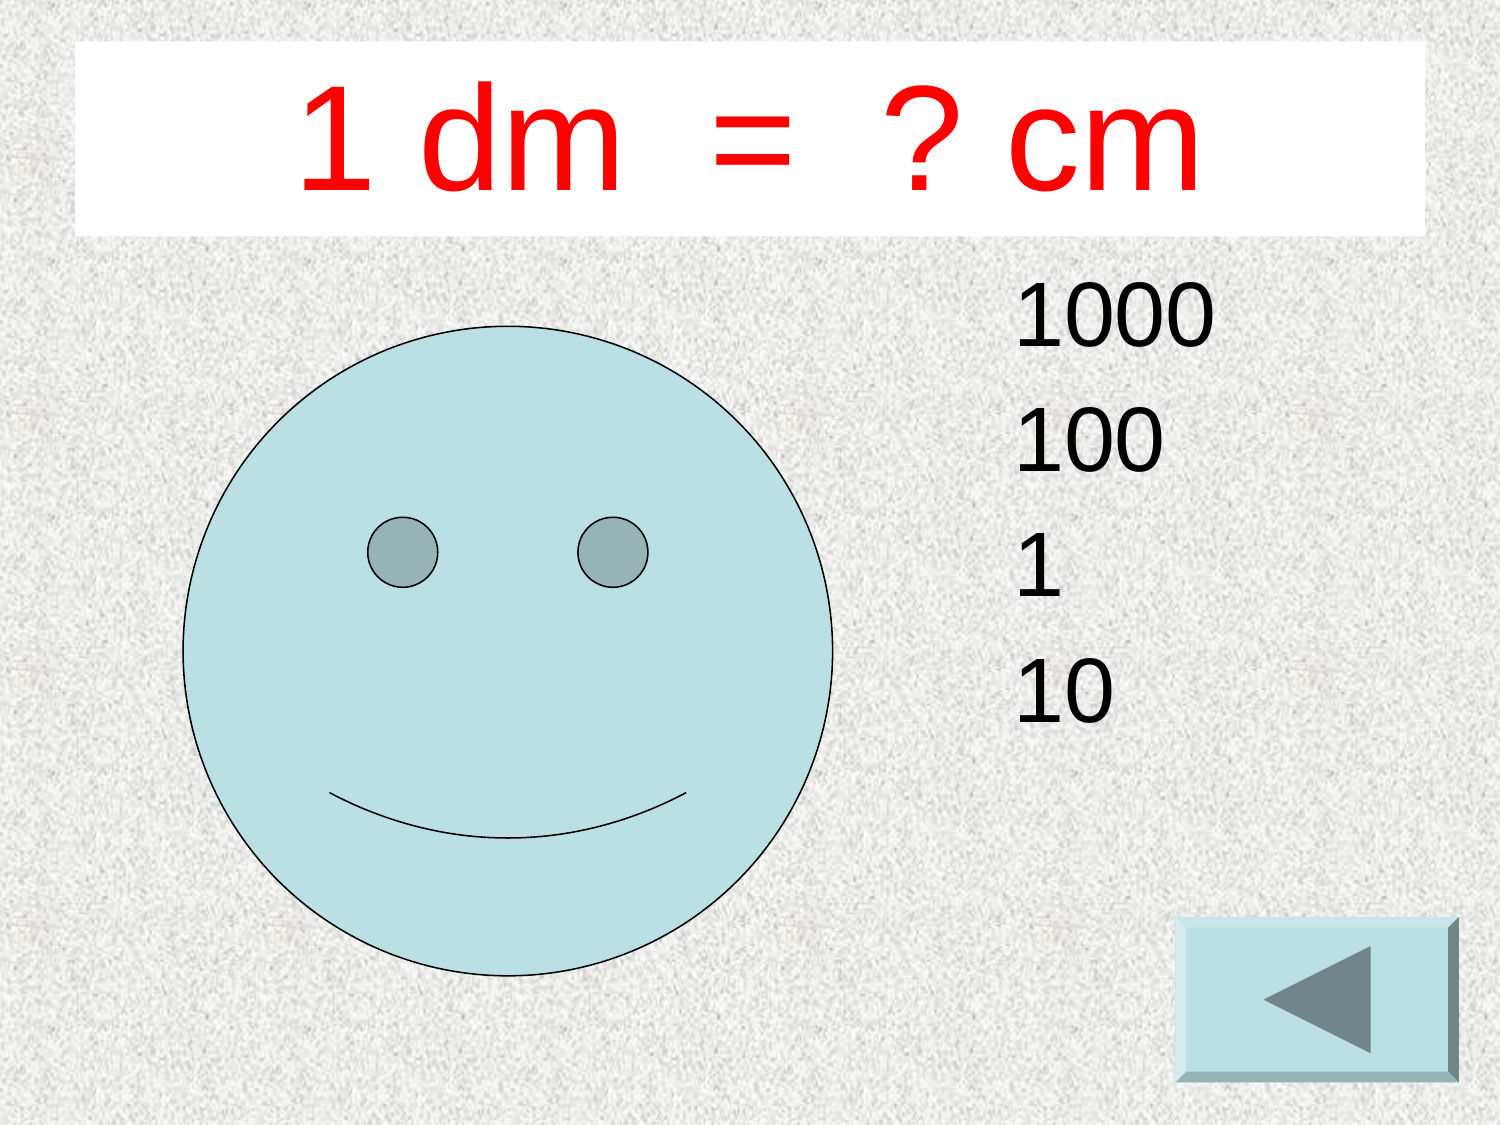

# 1 dm = ? cm
1000
100
1
10